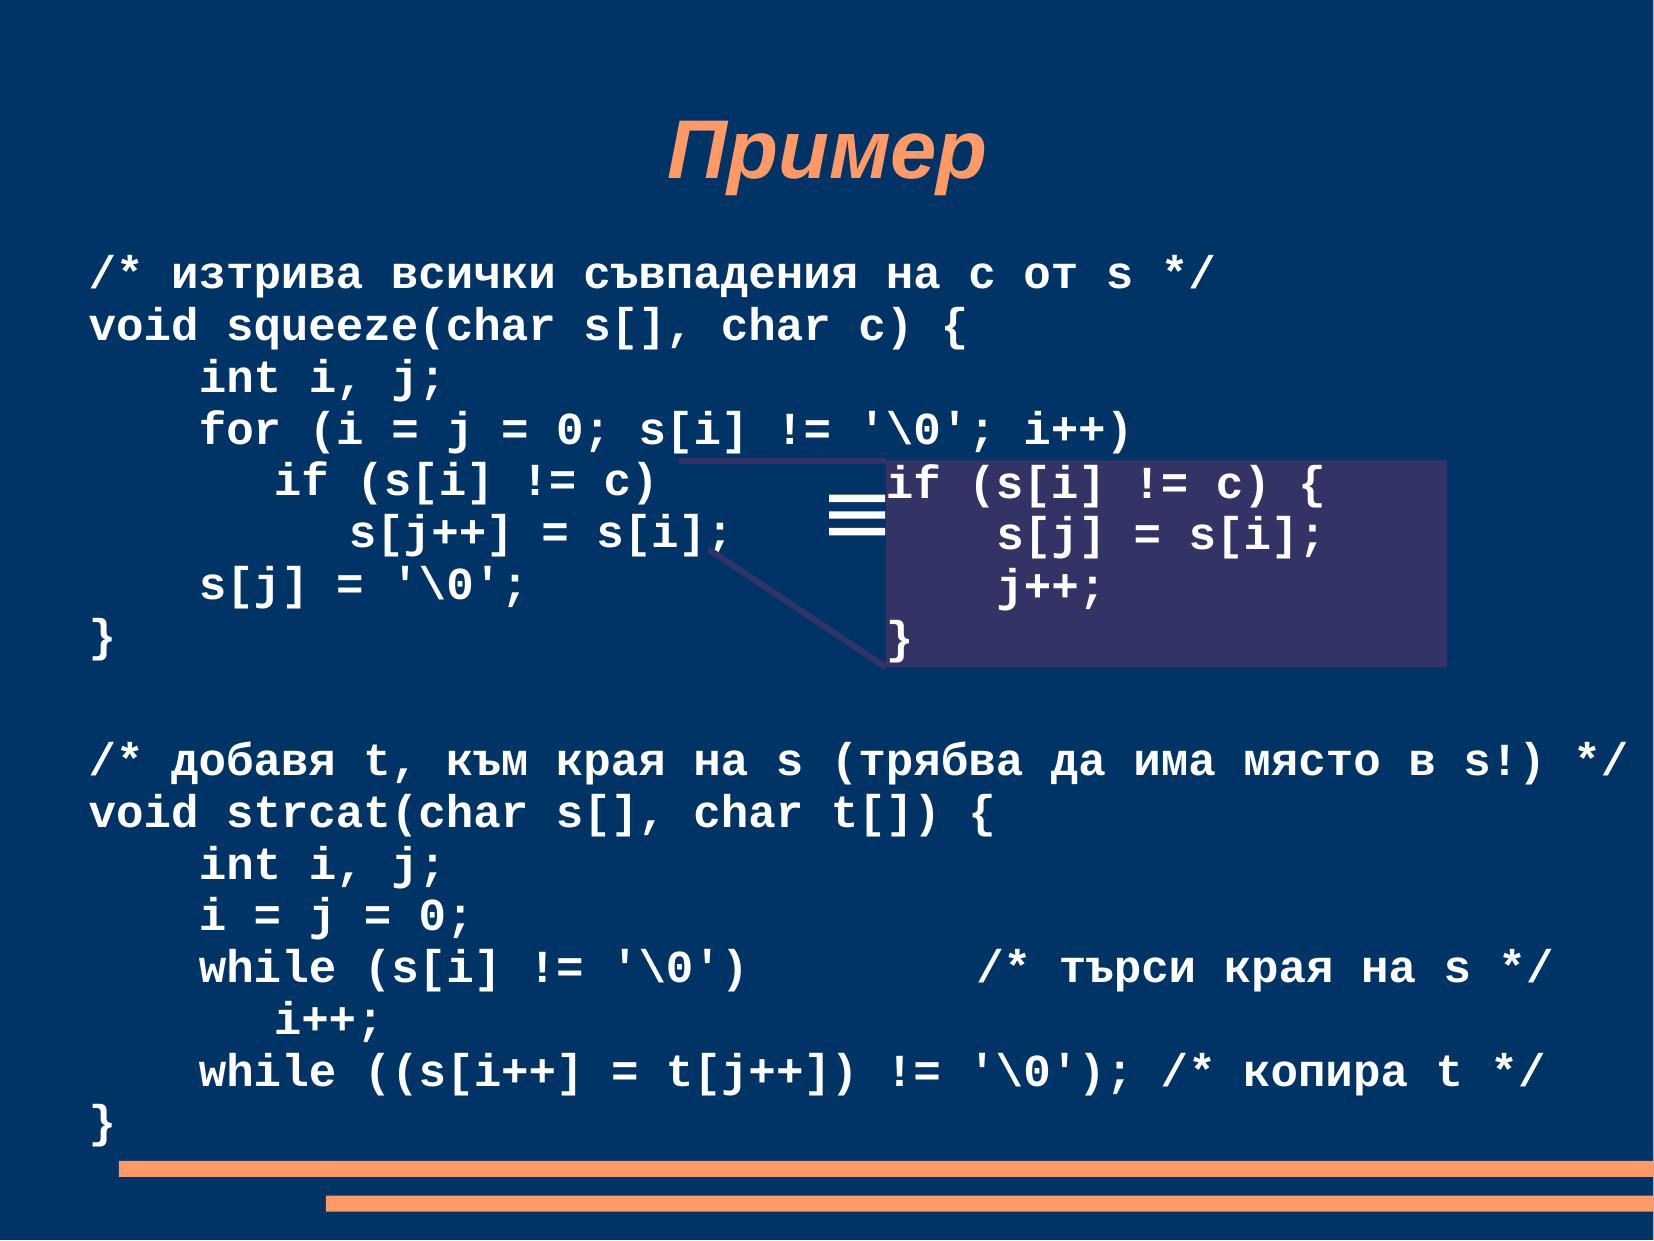

# Пример
/* изтрива всички съвпадения на c от s */
void squeeze(char s[], char c) {
	int i, j;
	for (i = j = 0; s[i] != '\0'; i++)
		if (s[i] != c)
			s[j++] = s[i];
	s[j] = '\0';
}

if (s[i] != c) {
	s[j] = s[i];
	j++;
}
/* добавя t, към края на s (трябва да има място в s!) */
void strcat(char s[], char t[]) {
	int i, j;
	i = j = 0;
	while (s[i] != '\0') 			 /* търси края на s */
		i++;
	while ((s[i++] = t[j++]) != '\0'); /* копира t */
}